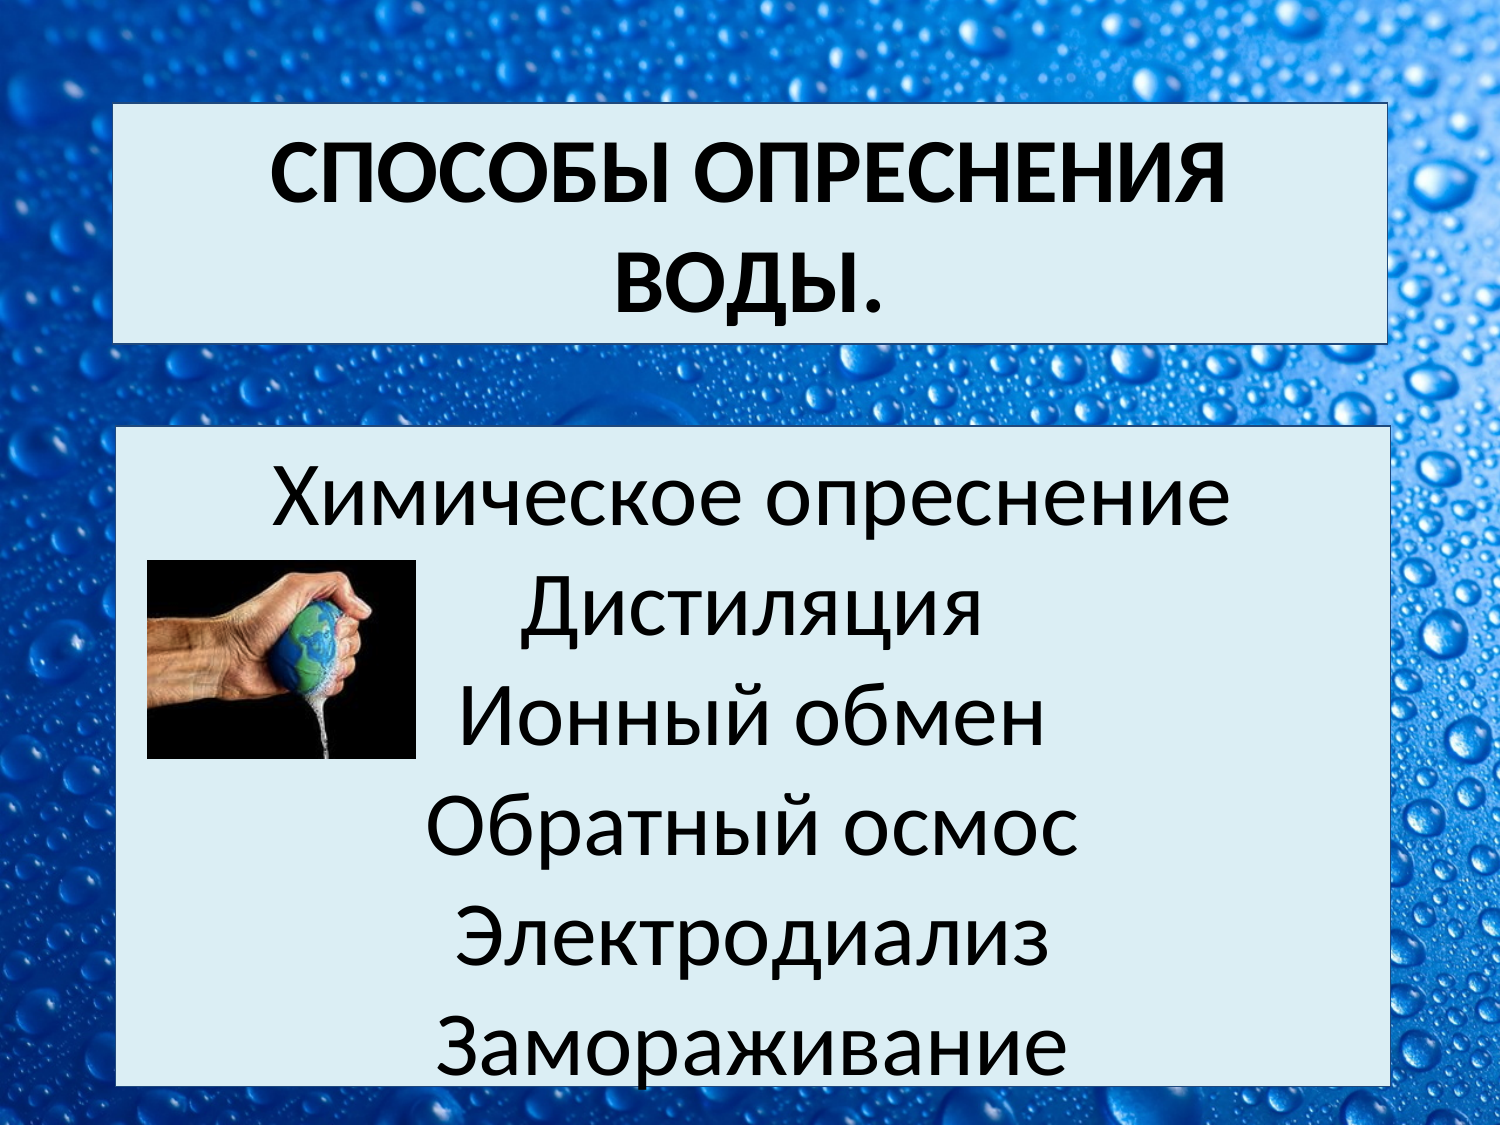

СПОСОБЫ ОПРЕСНЕНИЯ ВОДЫ.
Химическое опреснение
Дистиляция
Ионный обмен
Обратный осмос
Электродиализ
Замораживание